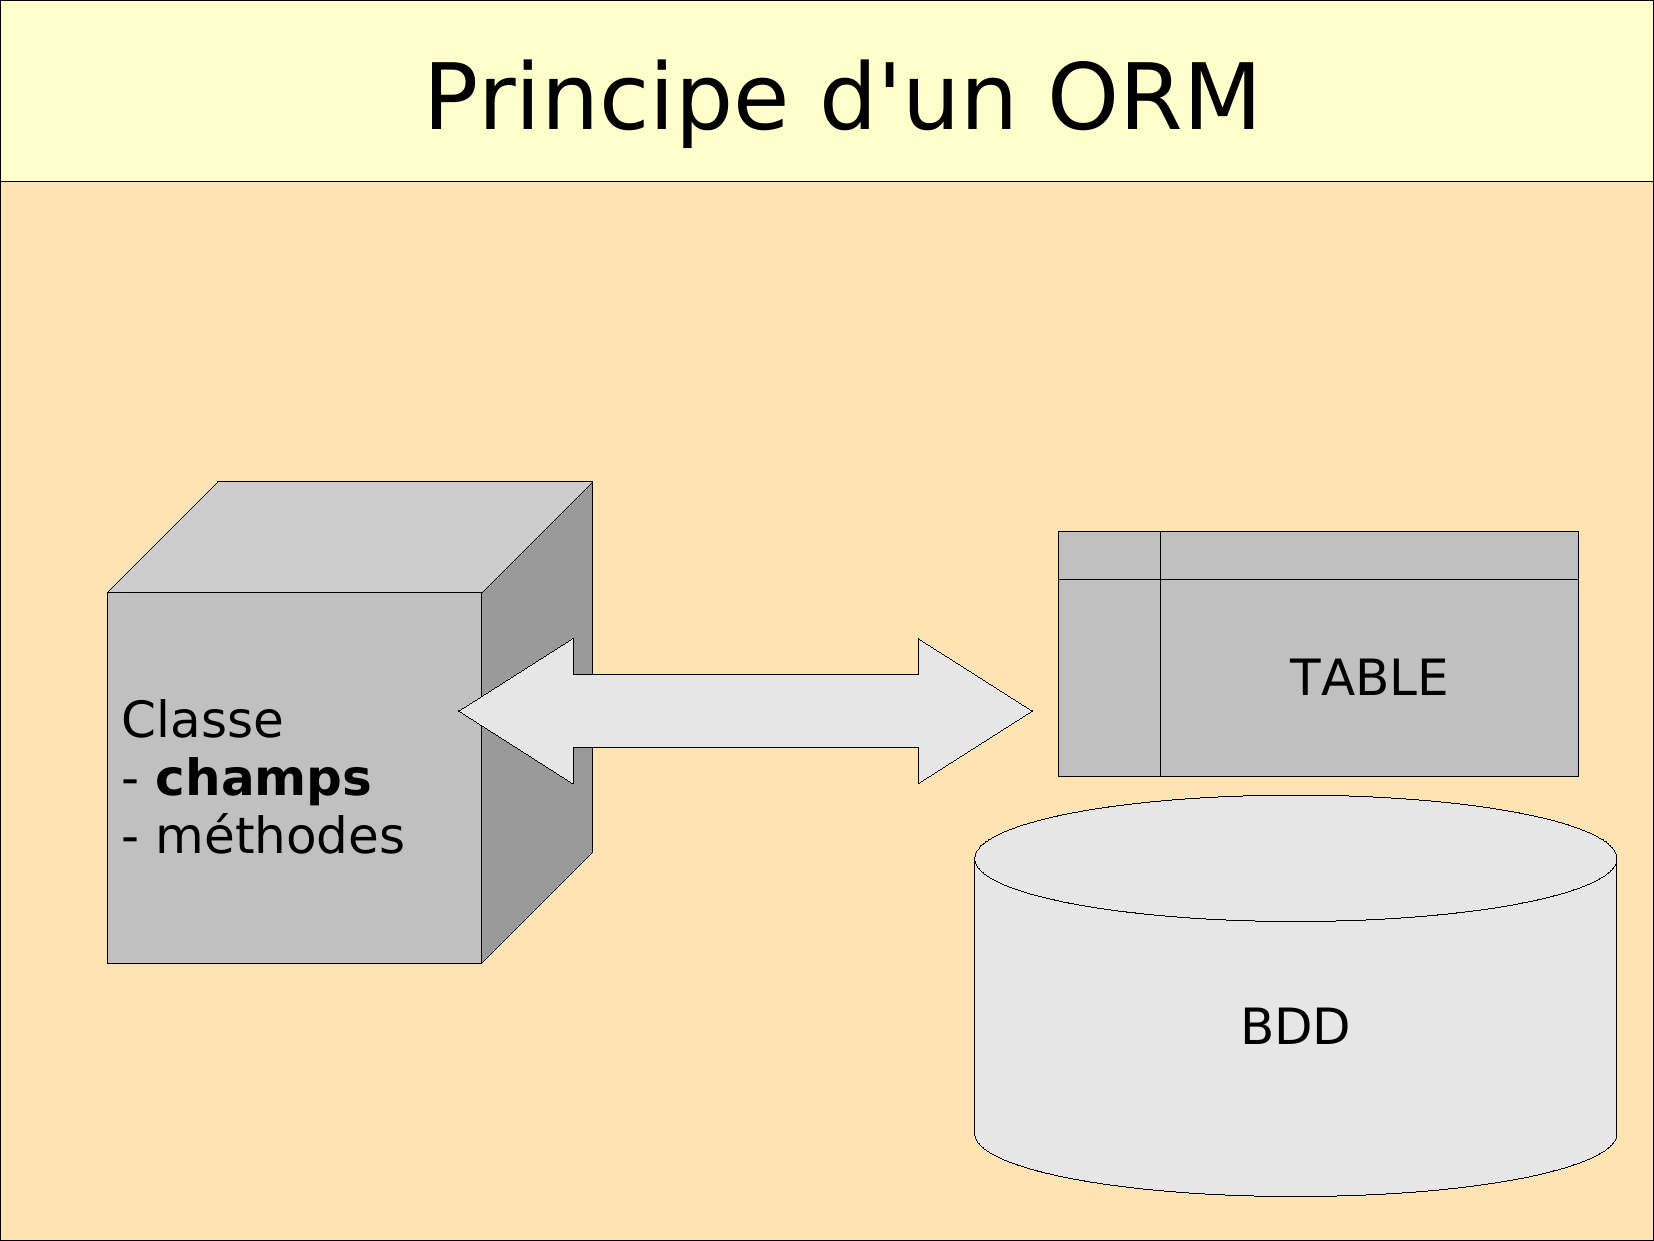

# Principe d'un ORM
Classe
- champs
- méthodes
TABLE
BDD